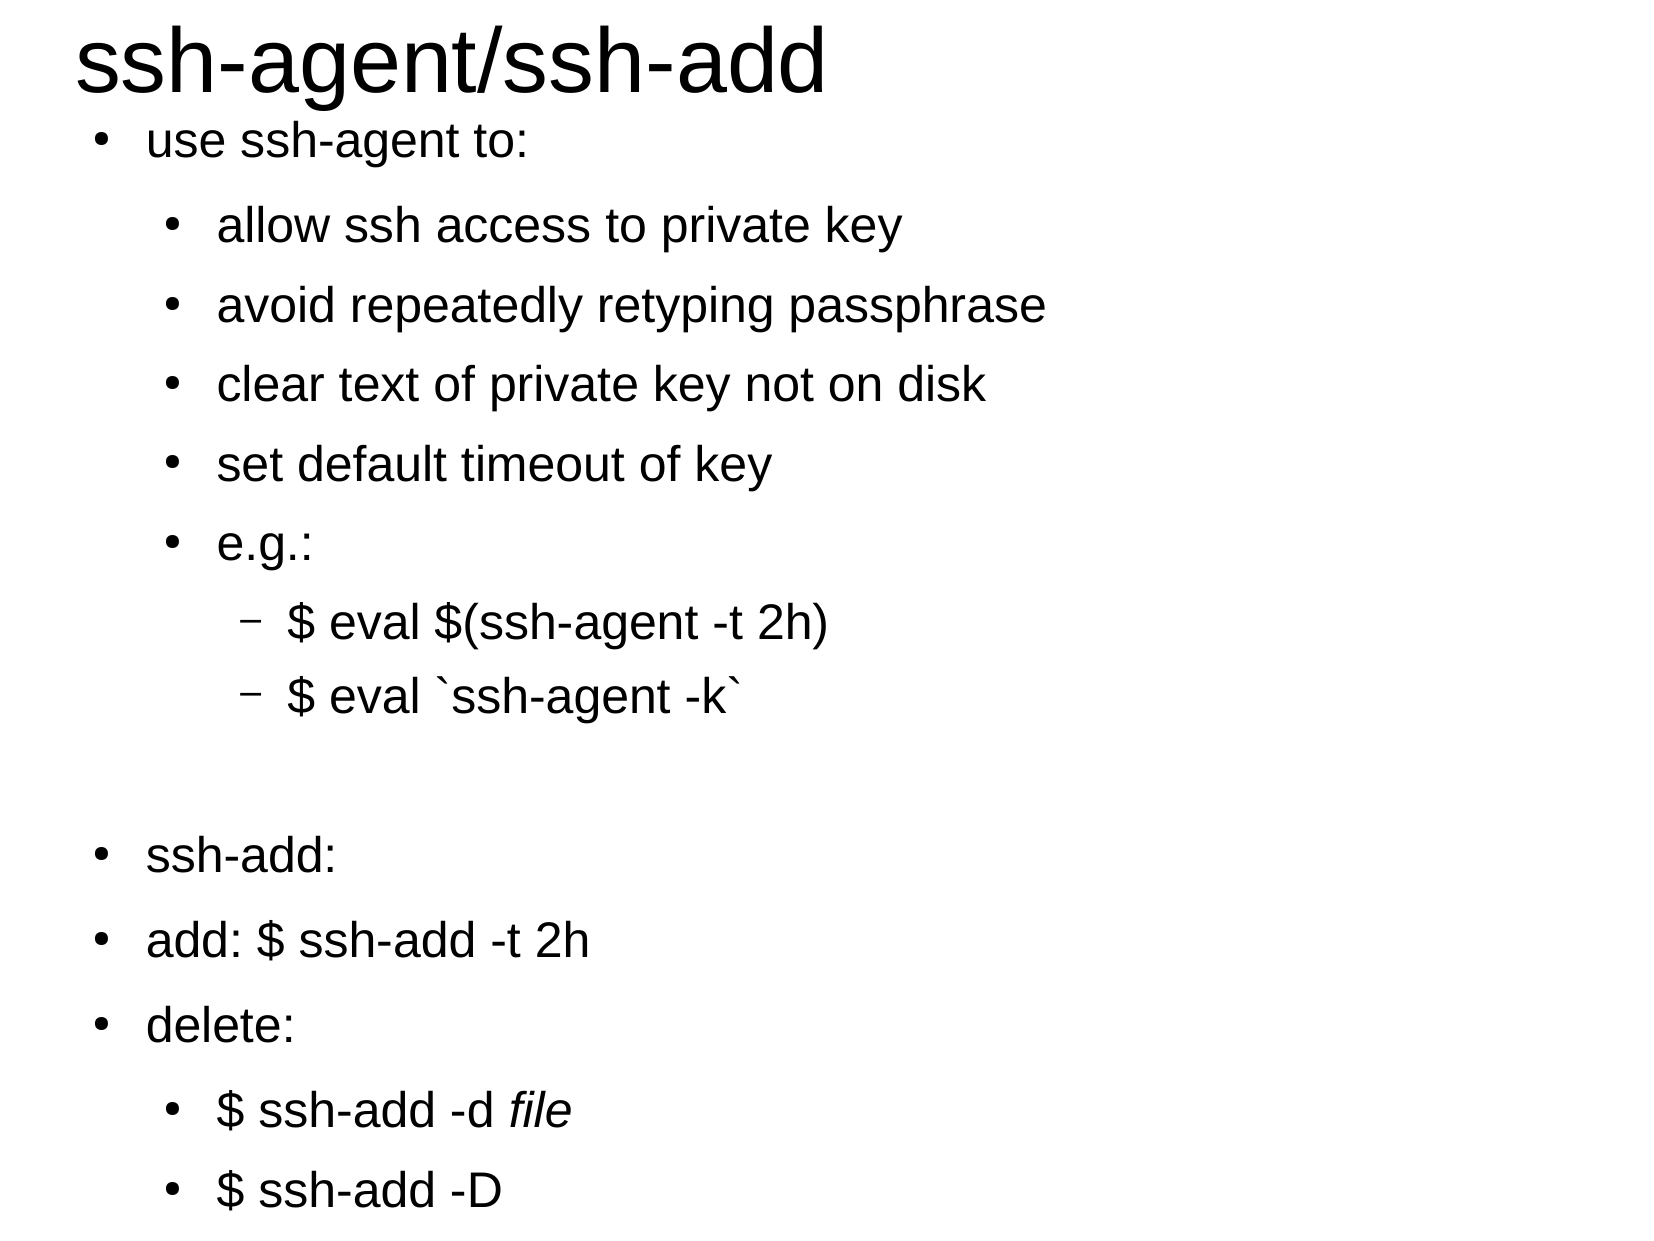

# ssh-agent/ssh-add
use ssh-agent to:
allow ssh access to private key
avoid repeatedly retyping passphrase
clear text of private key not on disk
set default timeout of key
e.g.:
$ eval $(ssh-agent -t 2h)
$ eval `ssh-agent -k`
ssh-add:
add: $ ssh-add -t 2h
delete:
$ ssh-add -d file
$ ssh-add -D